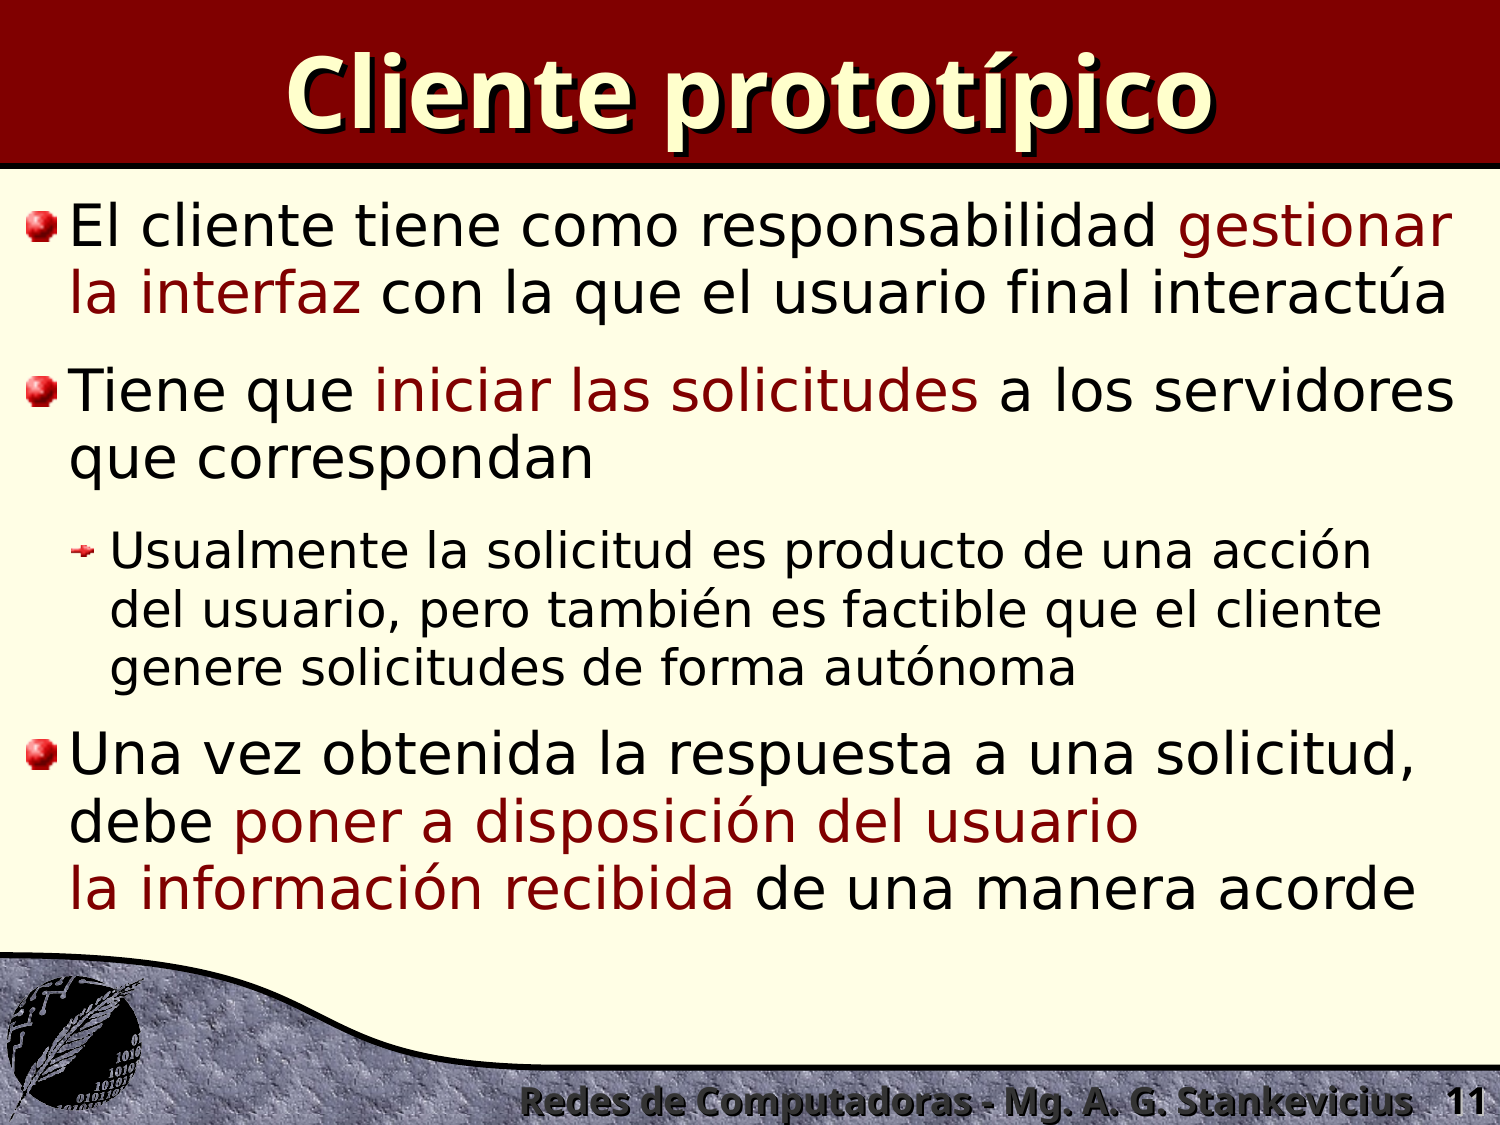

# Cliente prototípico
El cliente tiene como responsabilidad gestionar la interfaz con la que el usuario final interactúa
Tiene que iniciar las solicitudes a los servidores que correspondan
Usualmente la solicitud es producto de una acción
del usuario, pero también es factible que el cliente genere solicitudes de forma autónoma
Una vez obtenida la respuesta a una solicitud, debe poner a disposición del usuario
la información recibida de una manera acorde
11